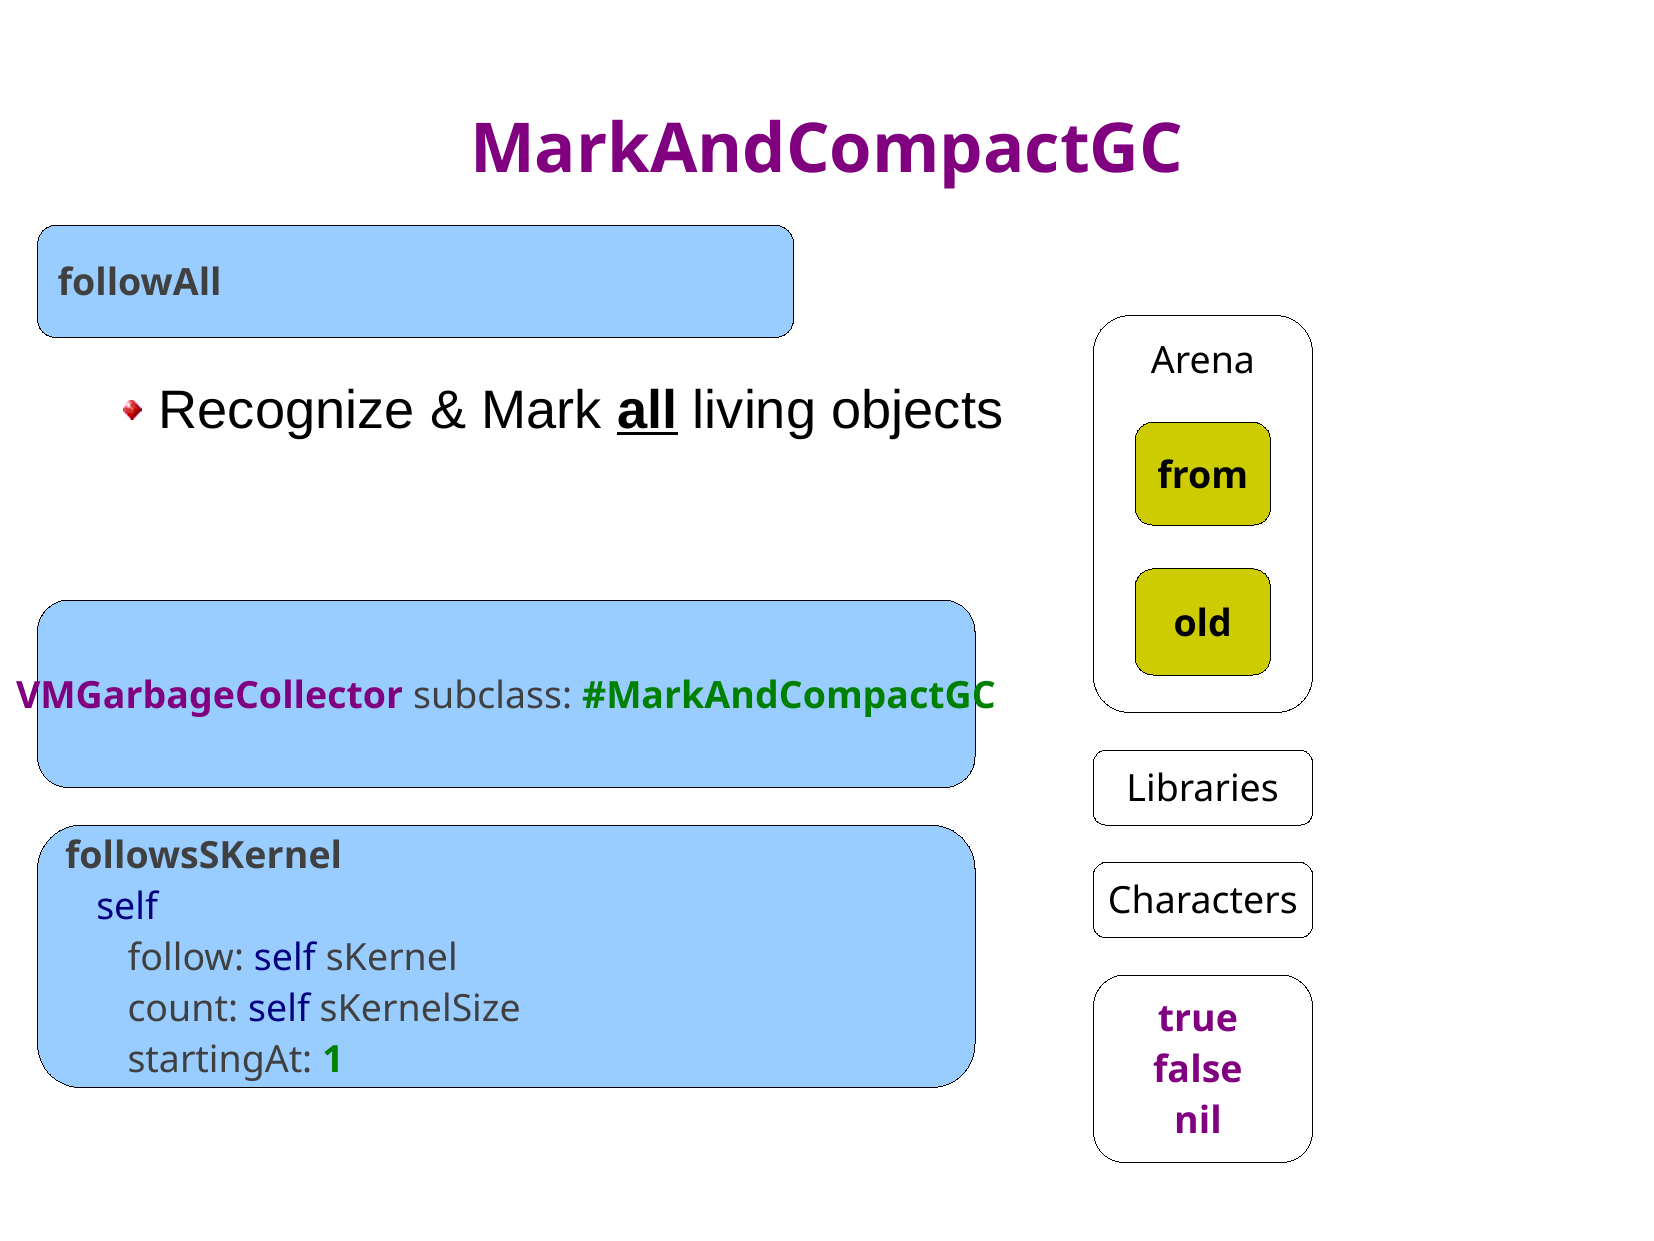

MarkAndCompactGC
followAll
Arena
from
old
Recognize & Mark all living objects
VMGarbageCollector subclass: #MarkAndCompactGC
Libraries
followsSKernel
	self
		follow: self sKernel
		count: self sKernelSize
		startingAt: 1
Characters
true
false
nil